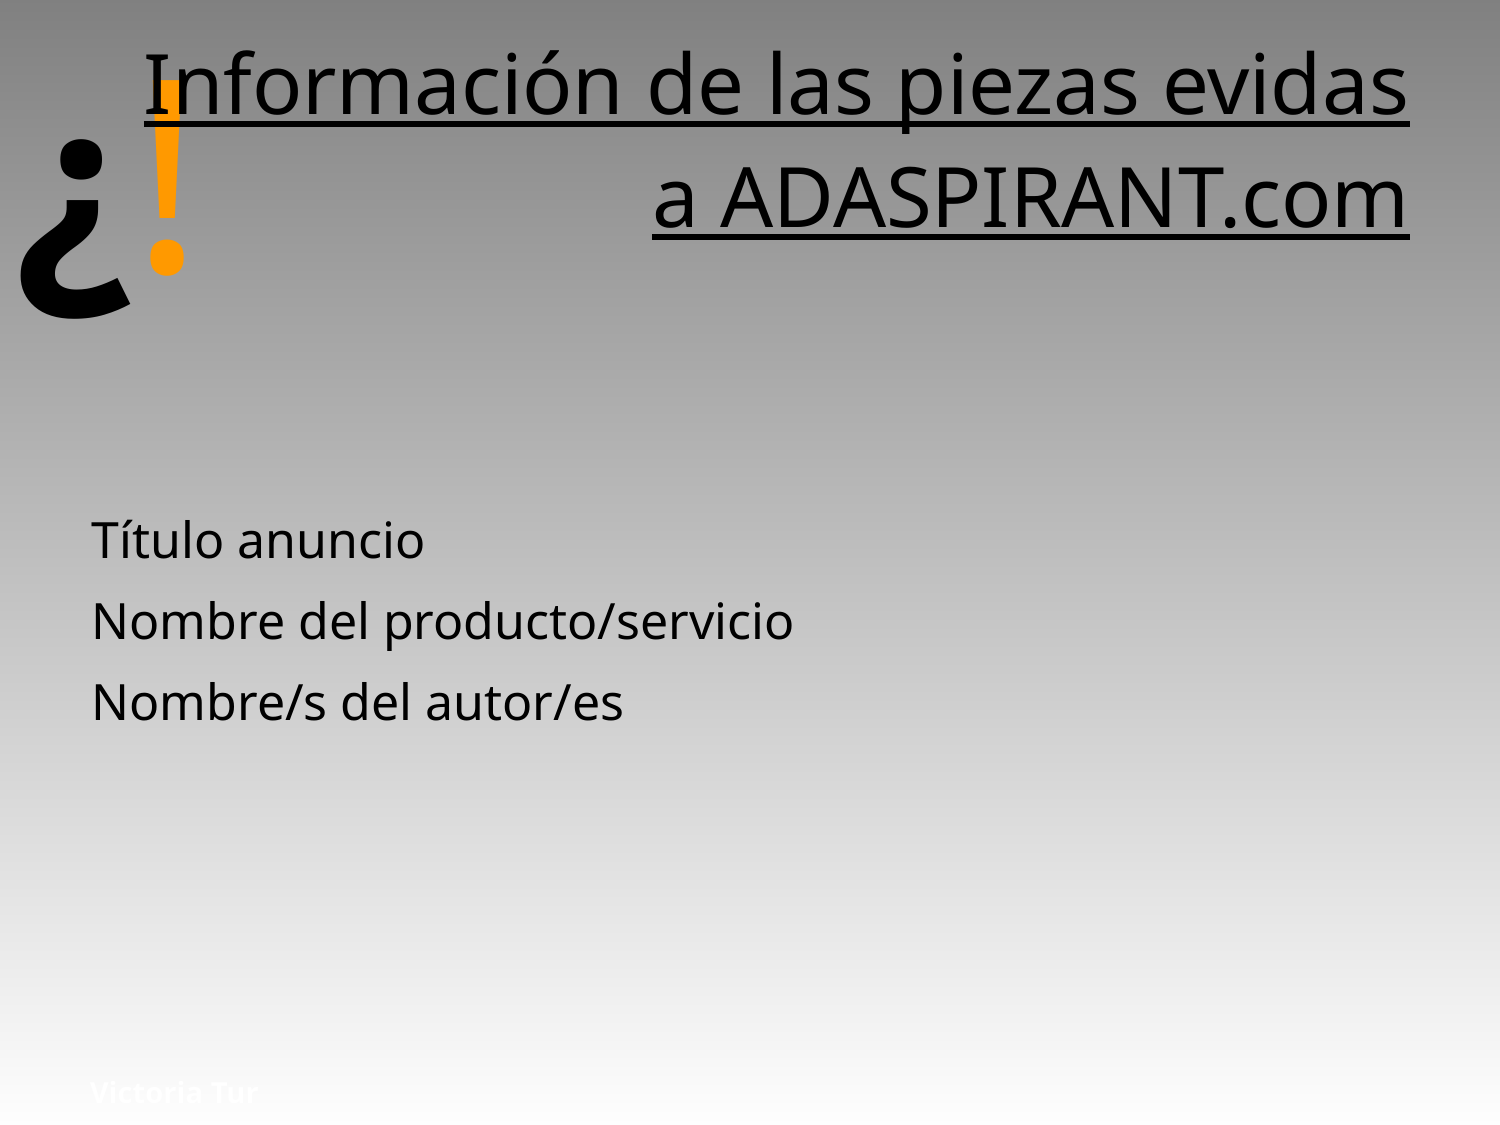

# Información de las piezas evidas a ADASPIRANT.com
Título anuncio
Nombre del producto/servicio
Nombre/s del autor/es